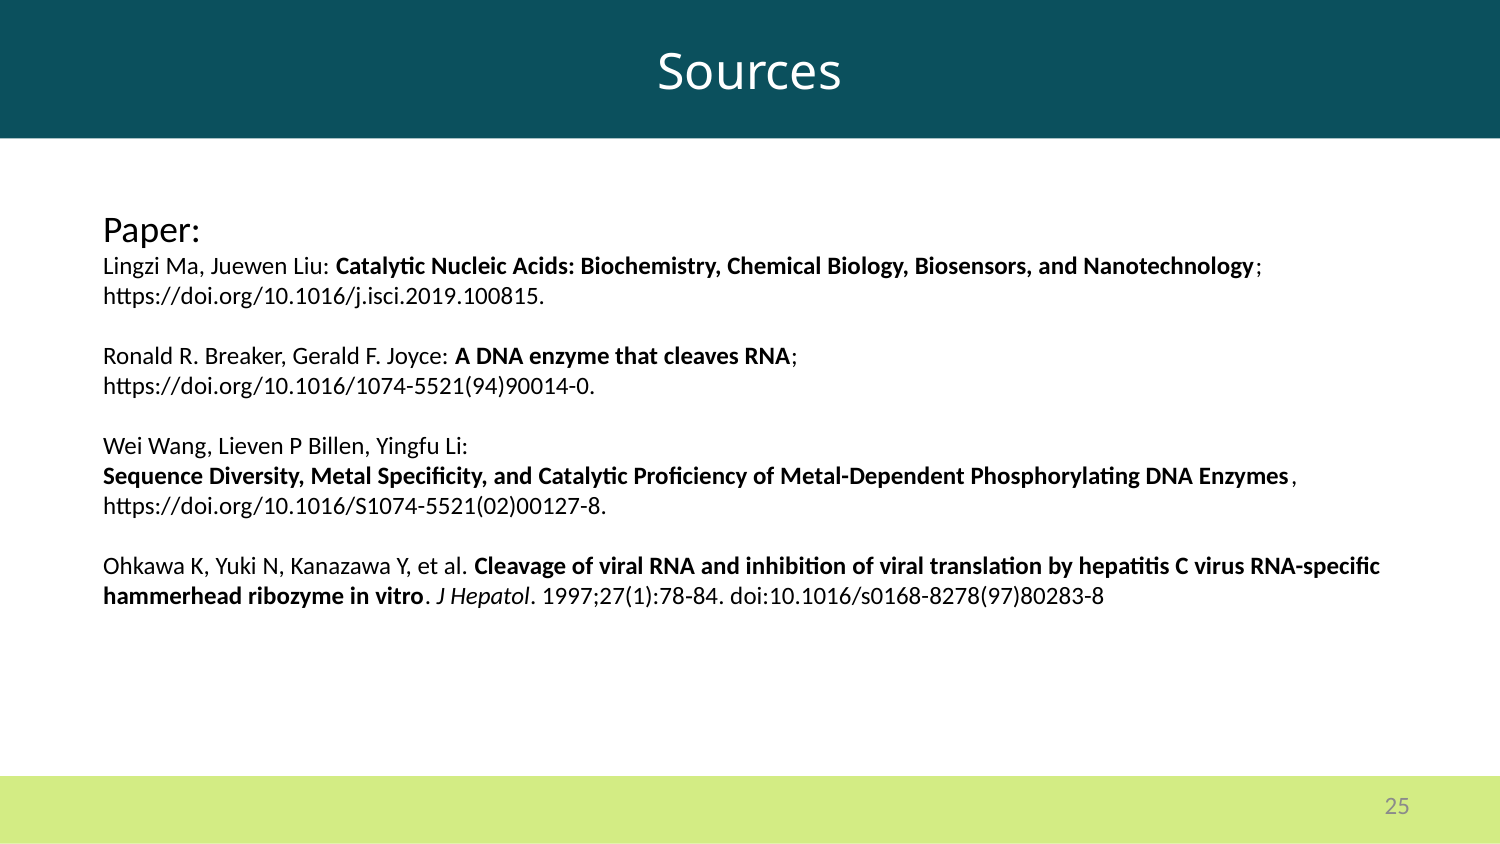

Sources
Paper:
Lingzi Ma, Juewen Liu: Catalytic Nucleic Acids: Biochemistry, Chemical Biology, Biosensors, and Nanotechnology; https://doi.org/10.1016/j.isci.2019.100815.
Ronald R. Breaker, Gerald F. Joyce: A DNA enzyme that cleaves RNA;
https://doi.org/10.1016/1074-5521(94)90014-0.
Wei Wang, Lieven P Billen, Yingfu Li:
Sequence Diversity, Metal Specificity, and Catalytic Proficiency of Metal-Dependent Phosphorylating DNA Enzymes, https://doi.org/10.1016/S1074-5521(02)00127-8.
Ohkawa K, Yuki N, Kanazawa Y, et al. Cleavage of viral RNA and inhibition of viral translation by hepatitis C virus RNA-specific hammerhead ribozyme in vitro. J Hepatol. 1997;27(1):78‐84. doi:10.1016/s0168-8278(97)80283-8